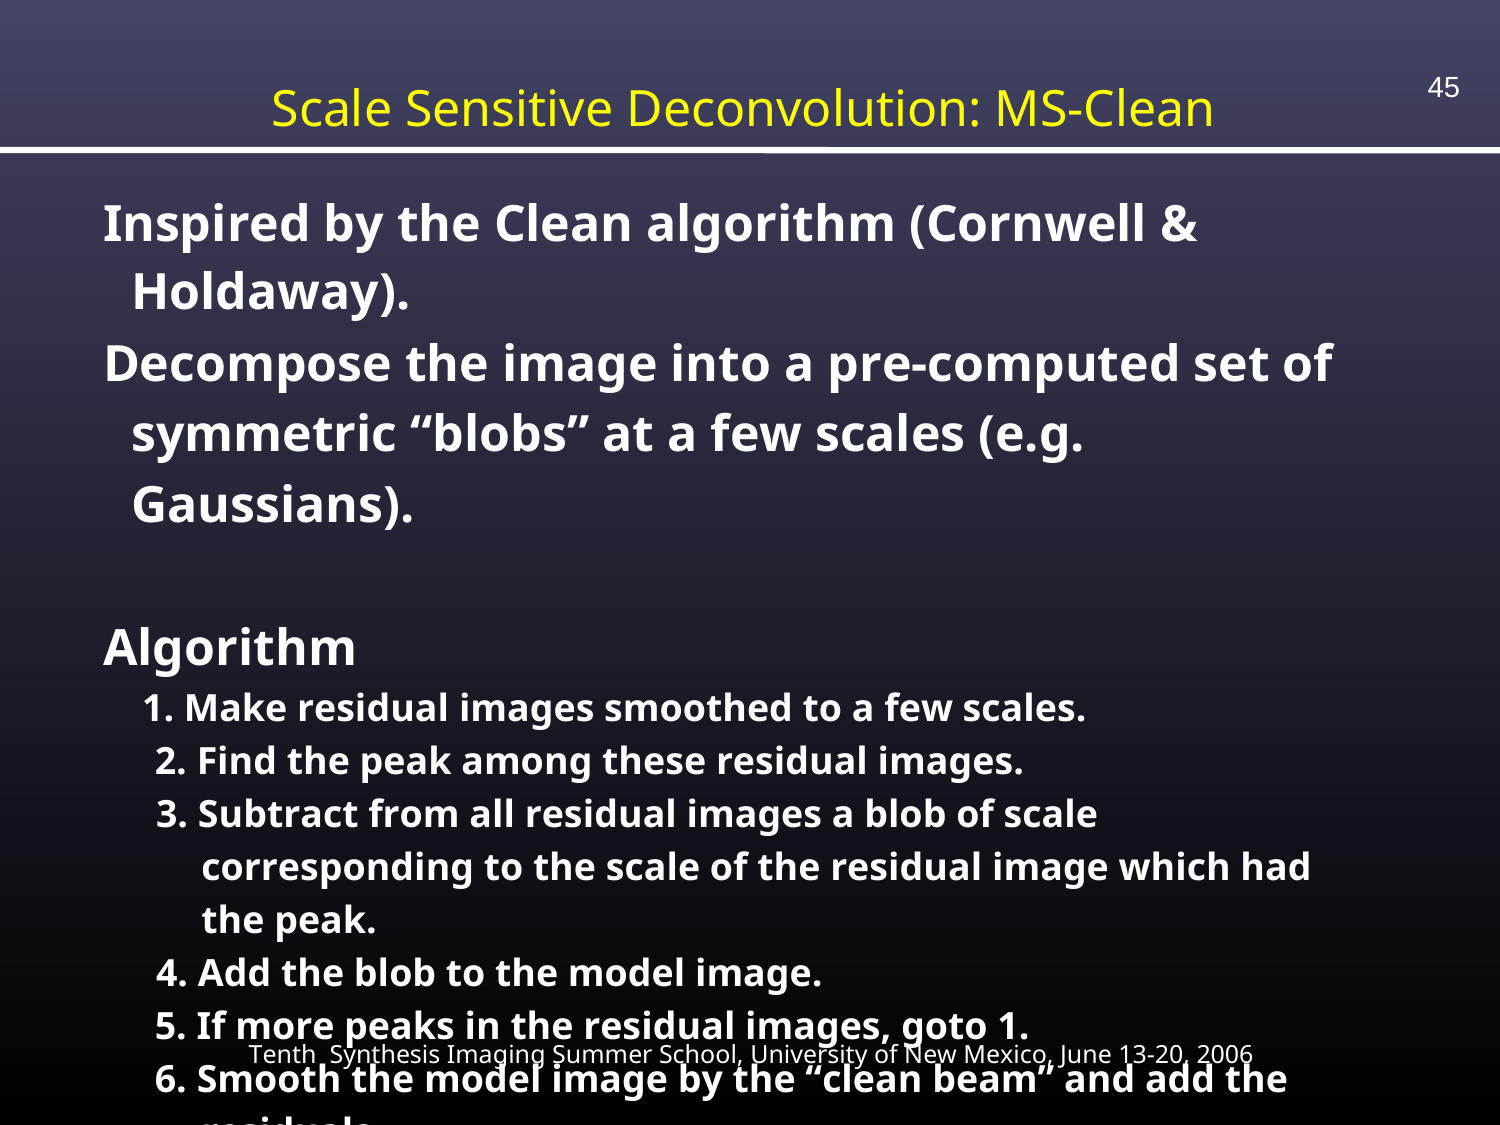

# Scale Sensitive Deconvolution: MS-Clean
Inspired by the Clean algorithm (Cornwell & Holdaway).
Decompose the image into a pre-computed set of symmetric “blobs” at a few scales (e.g. Gaussians).
Algorithm
 1. Make residual images smoothed to a few scales.
2. Find the peak among these residual images.
3. Subtract from all residual images a blob of scale corresponding to the scale of the residual image which had the peak.
4. Add the blob to the model image.
5. If more peaks in the residual images, goto 1.
6. Smooth the model image by the “clean beam” and add the residuals